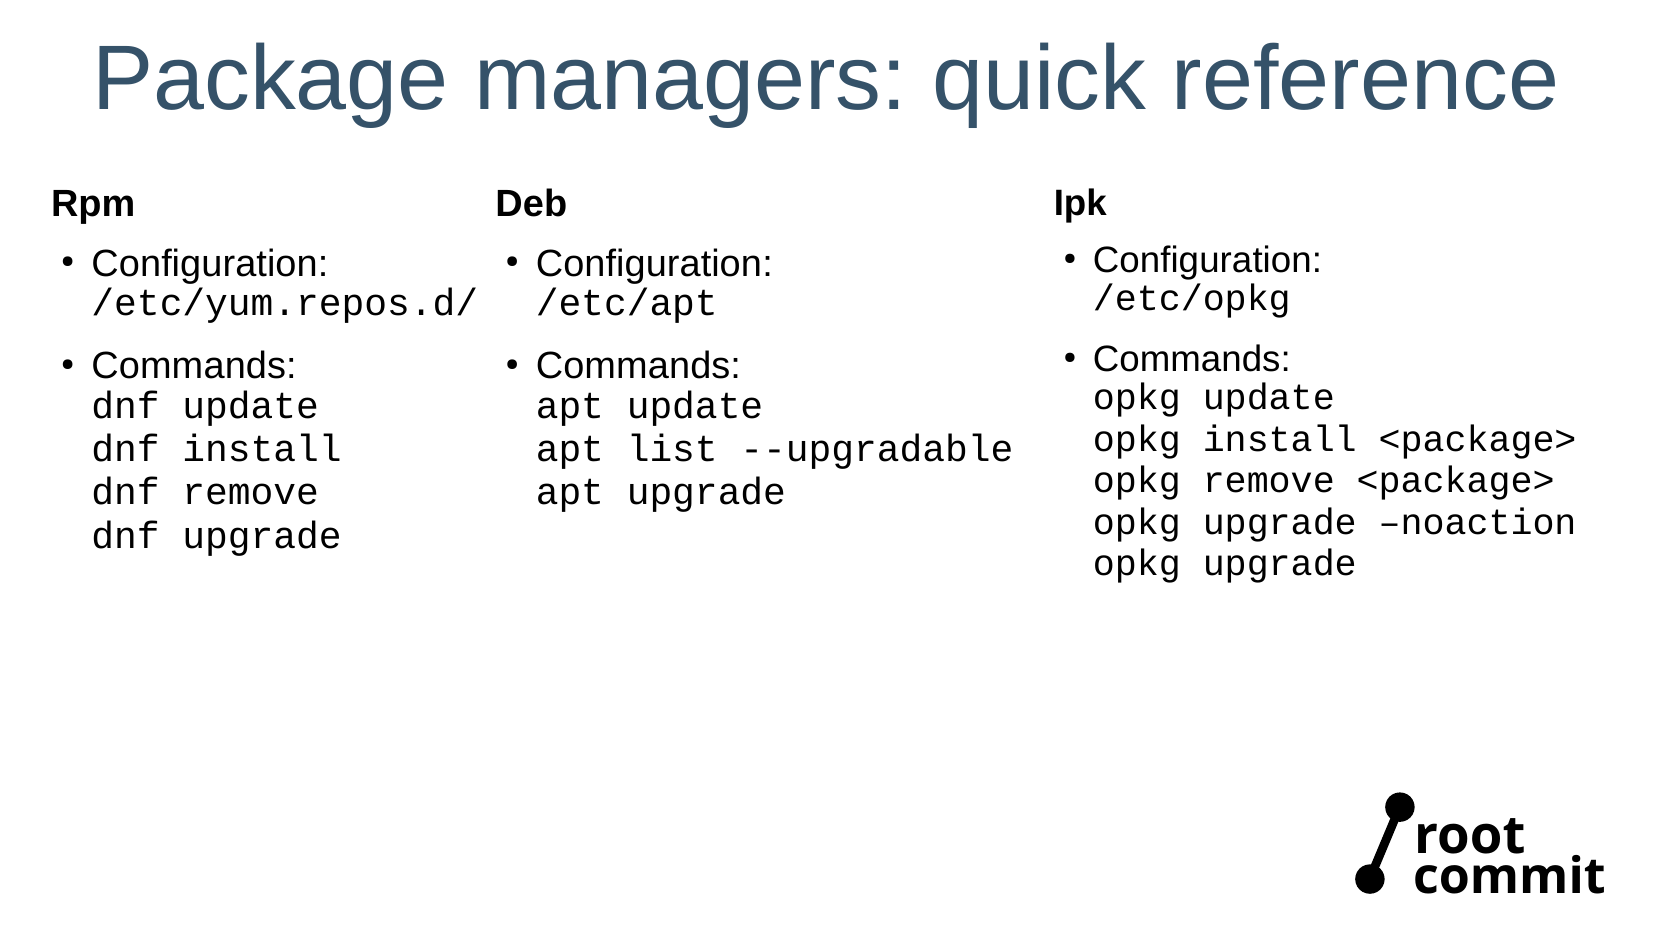

# Package managers: quick reference
Rpm
Configuration:
/etc/yum.repos.d/
Commands:
dnf update
dnf install
dnf remove
dnf upgrade
Deb
Configuration:
/etc/apt
Commands:
apt update
apt list --upgradable
apt upgrade
Ipk
Configuration:
/etc/opkg
Commands:
opkg update
opkg install <package>
opkg remove <package>
opkg upgrade –noaction
opkg upgrade